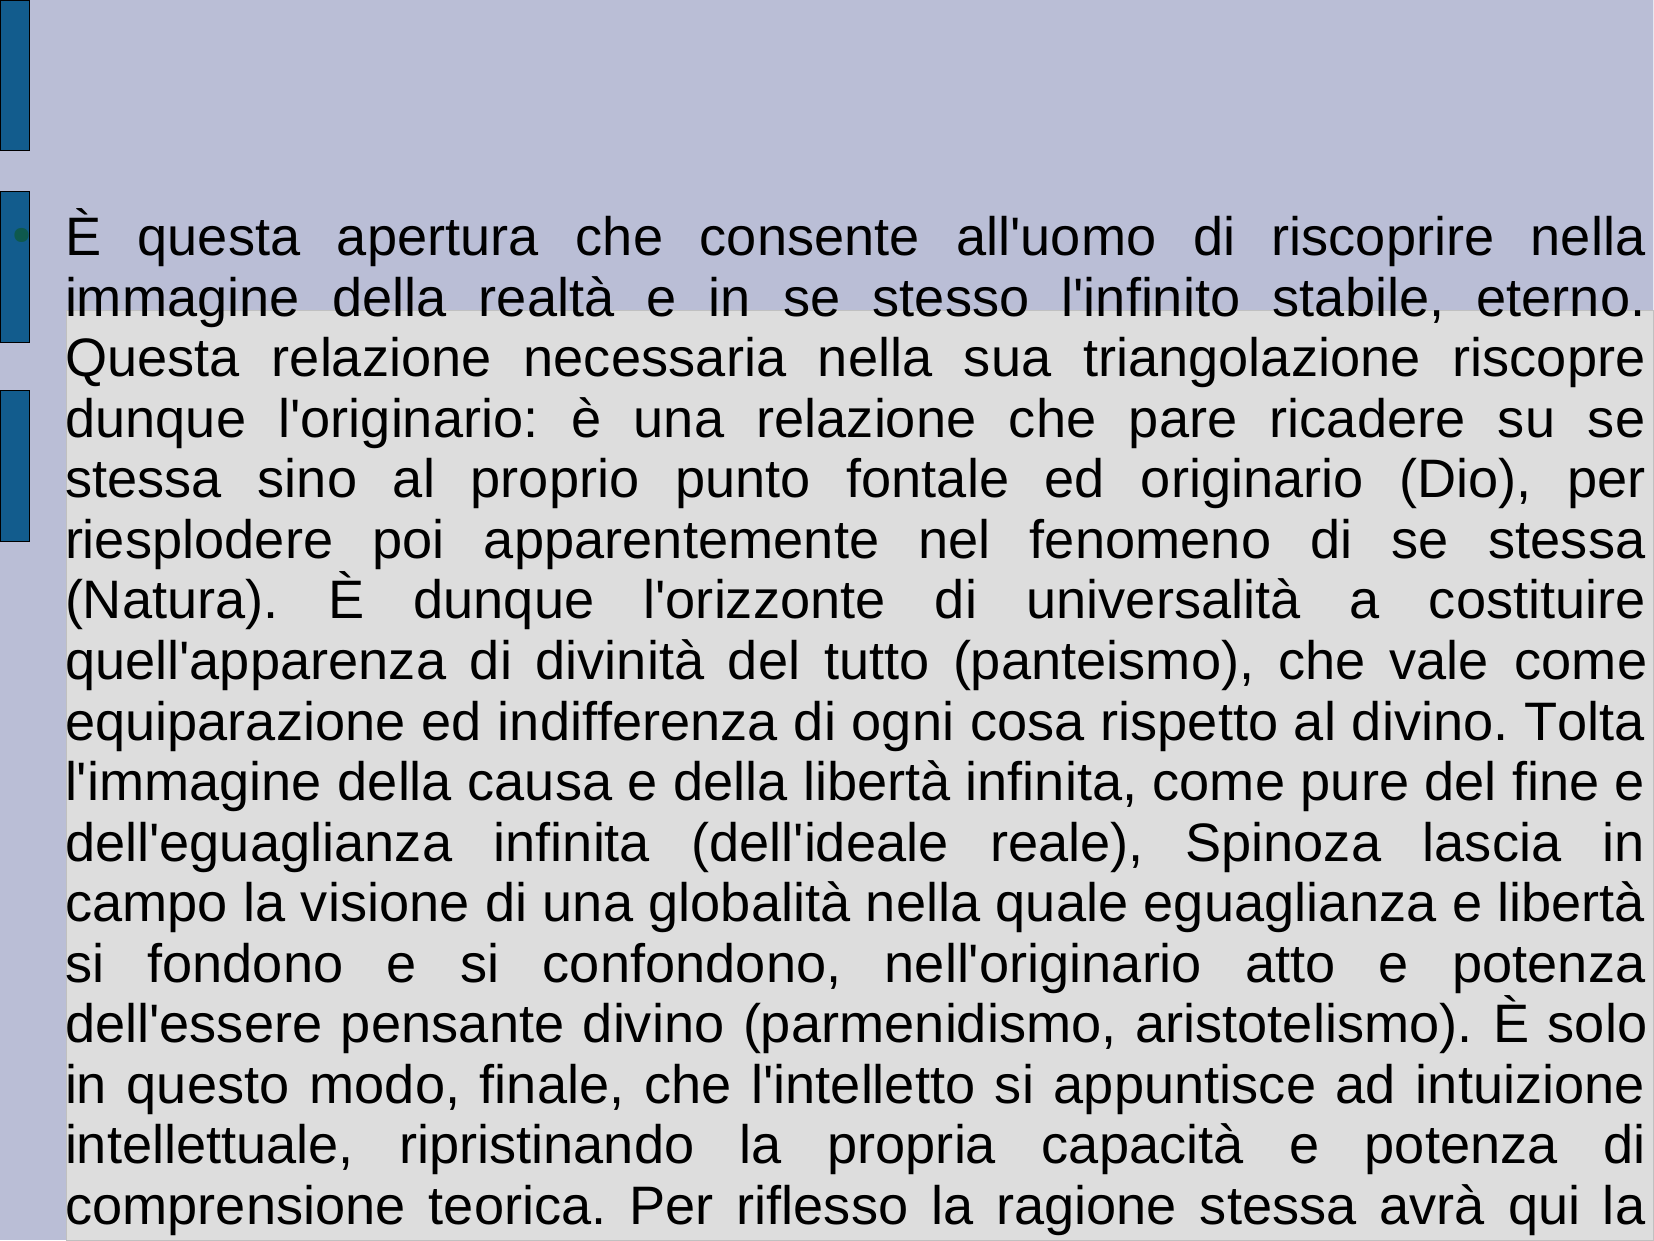

#
È questa apertura che consente all'uomo di riscoprire nella immagine della realtà e in se stesso l'infinito stabile, eterno. Questa relazione necessaria nella sua triangolazione riscopre dunque l'originario: è una relazione che pare ricadere su se stessa sino al proprio punto fontale ed originario (Dio), per riesplodere poi apparentemente nel fenomeno di se stessa (Natura). È dunque l'orizzonte di universalità a costituire quell'apparenza di divinità del tutto (panteismo), che vale come equiparazione ed indifferenza di ogni cosa rispetto al divino. Tolta l'immagine della causa e della libertà infinita, come pure del fine e dell'eguaglianza infinita (dell'ideale reale), Spinoza lascia in campo la visione di una globalità nella quale eguaglianza e libertà si fondono e si confondono, nell'originario atto e potenza dell'essere pensante divino (parmenidismo, aristotelismo). È solo in questo modo, finale, che l'intelletto si appuntisce ad intuizione intellettuale, ripristinando la propria capacità e potenza di comprensione teorica. Per riflesso la ragione stessa avrà qui la propria apoteosi estatica.